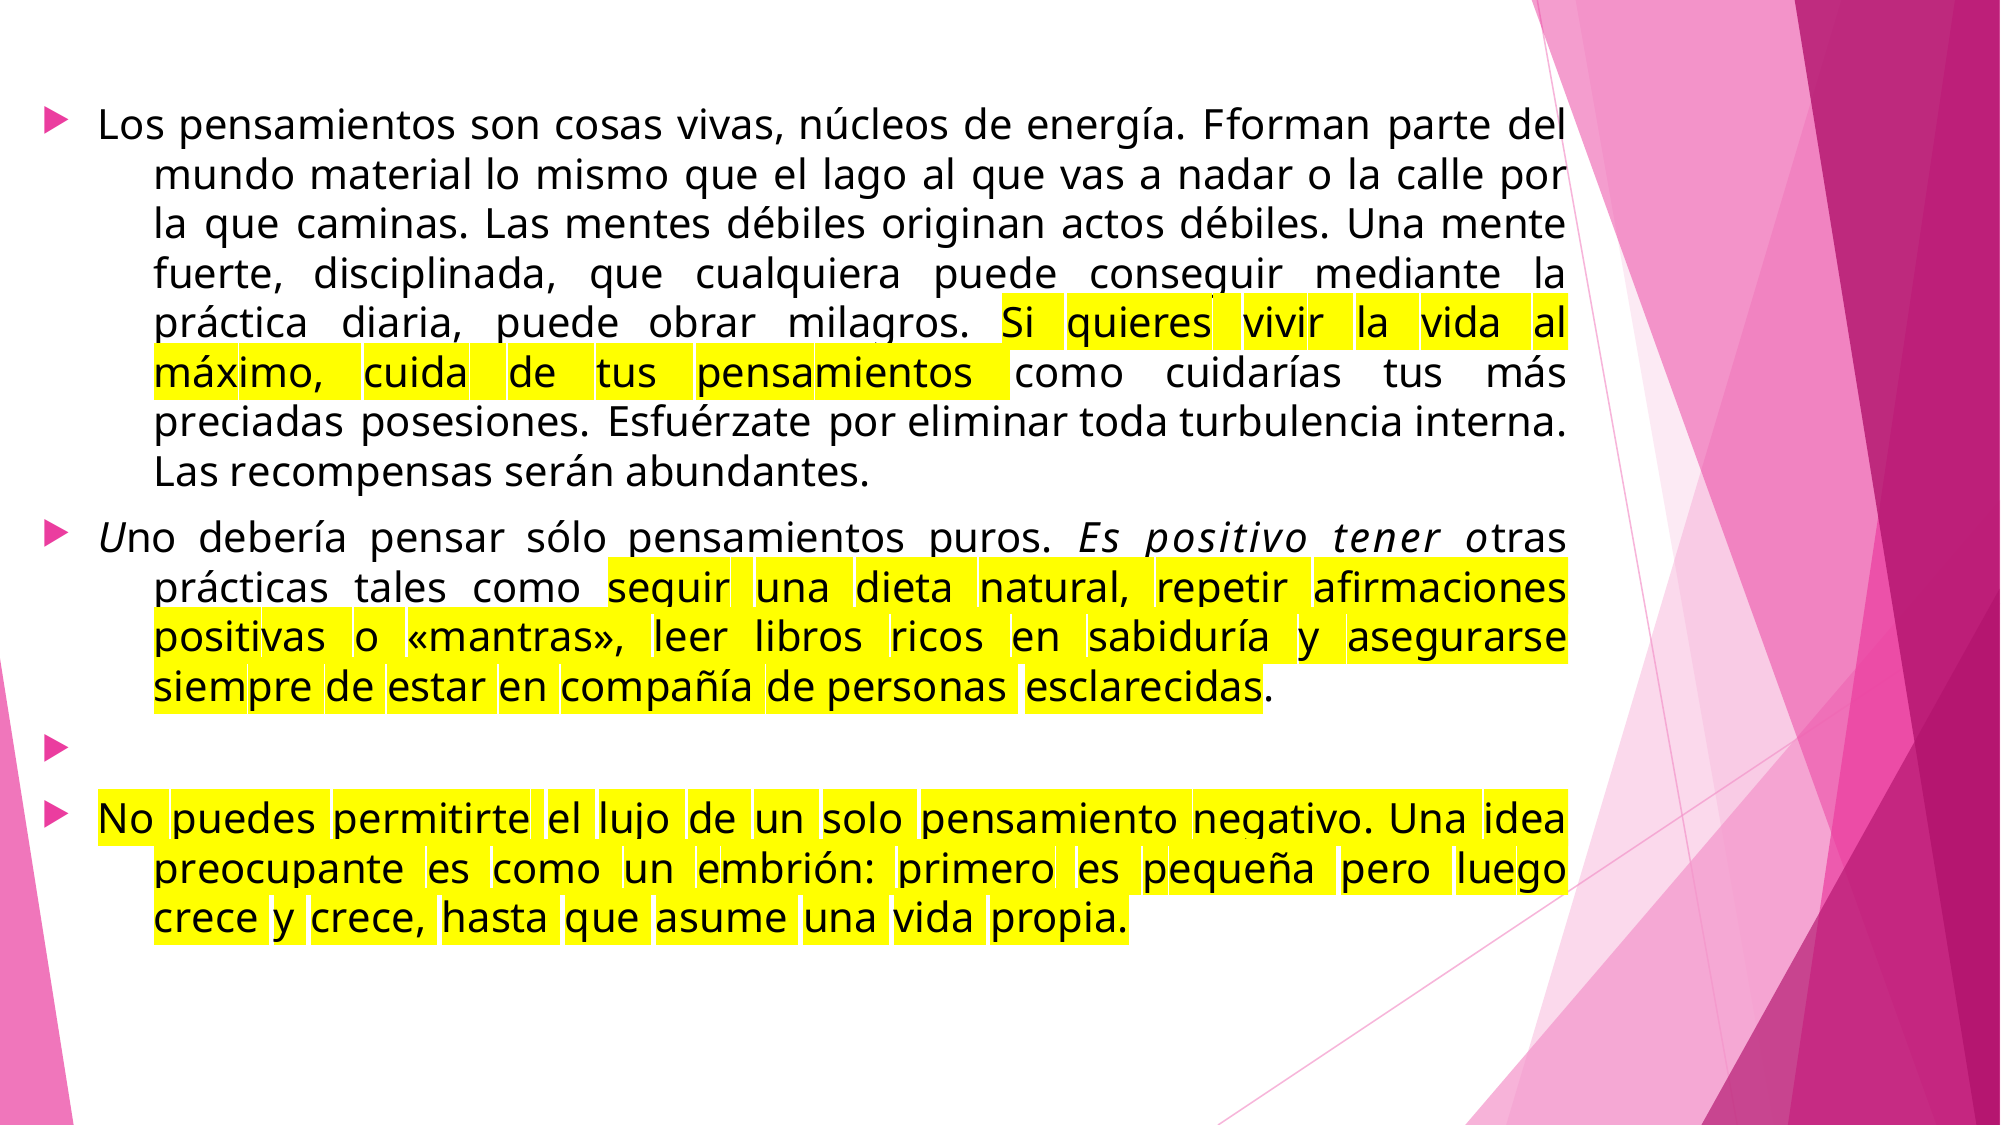

Los pensamientos son cosas vivas, núcleos de energía. Fforman parte del mundo material lo mismo que el lago al que vas a nadar o la calle por la que caminas. Las mentes débiles originan actos débiles. Una mente fuerte, disciplinada, que cualquiera puede conseguir mediante la práctica diaria, puede obrar milagros. Si quieres vivir la vida al máximo, cuida de tus pensamientos como cuidarías tus más preciadas posesiones. Esfuérzate por eliminar toda turbulencia interna. Las recompensas serán abundantes.
Uno debería pensar sólo pensamientos puros. Es positivo tener otras prácticas tales como seguir una dieta natural, repetir afirmaciones positivas o «mantras», leer libros ricos en sabiduría y asegurarse siempre de estar en compañía de personas esclarecidas.
No puedes permitirte el lujo de un solo pensamiento negativo. Una idea preocupante es como un embrión: primero es pequeña pero luego crece y crece, hasta que asume una vida propia.
#